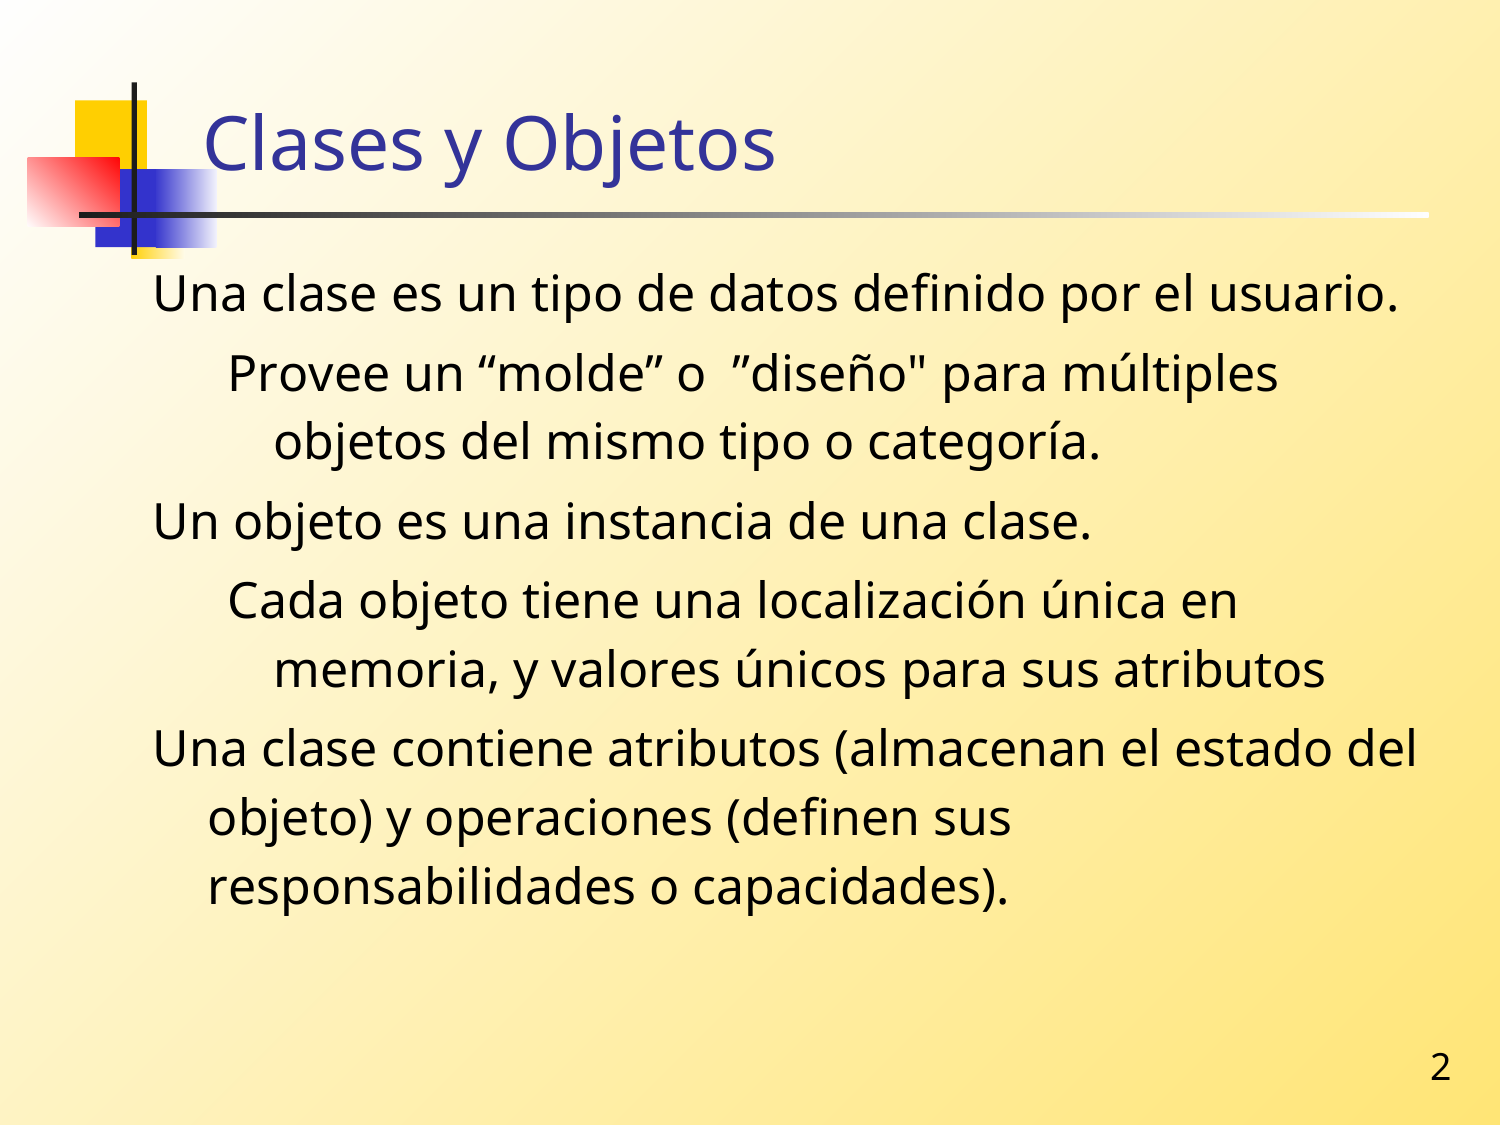

# Clases y Objetos
Una clase es un tipo de datos definido por el usuario.
Provee un “molde” o ”diseño" para múltiples objetos del mismo tipo o categoría.
Un objeto es una instancia de una clase.
Cada objeto tiene una localización única en memoria, y valores únicos para sus atributos
Una clase contiene atributos (almacenan el estado del objeto) y operaciones (definen sus responsabilidades o capacidades).
2